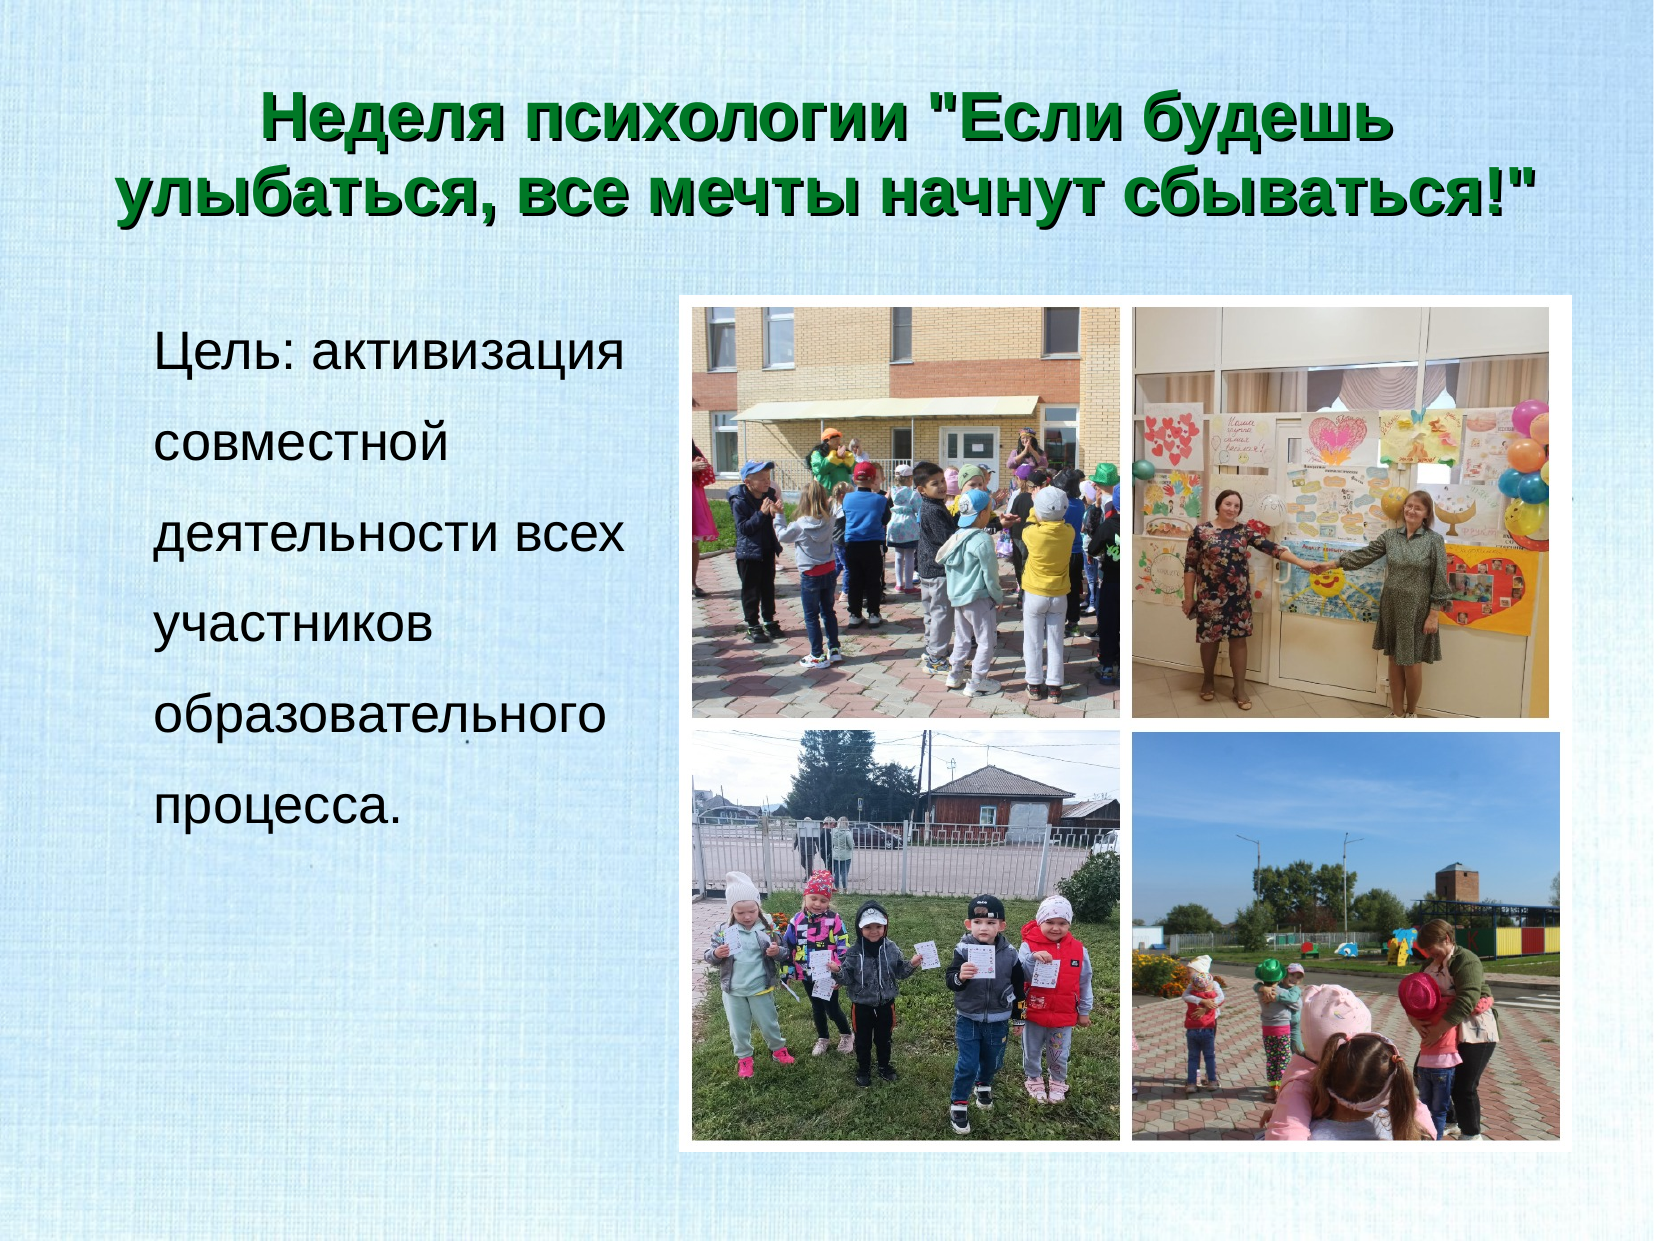

# Неделя психологии "Если будешь улыбаться, все мечты начнут сбываться!"
Цель: активизация совместной деятельности всех участников образовательного процесса.